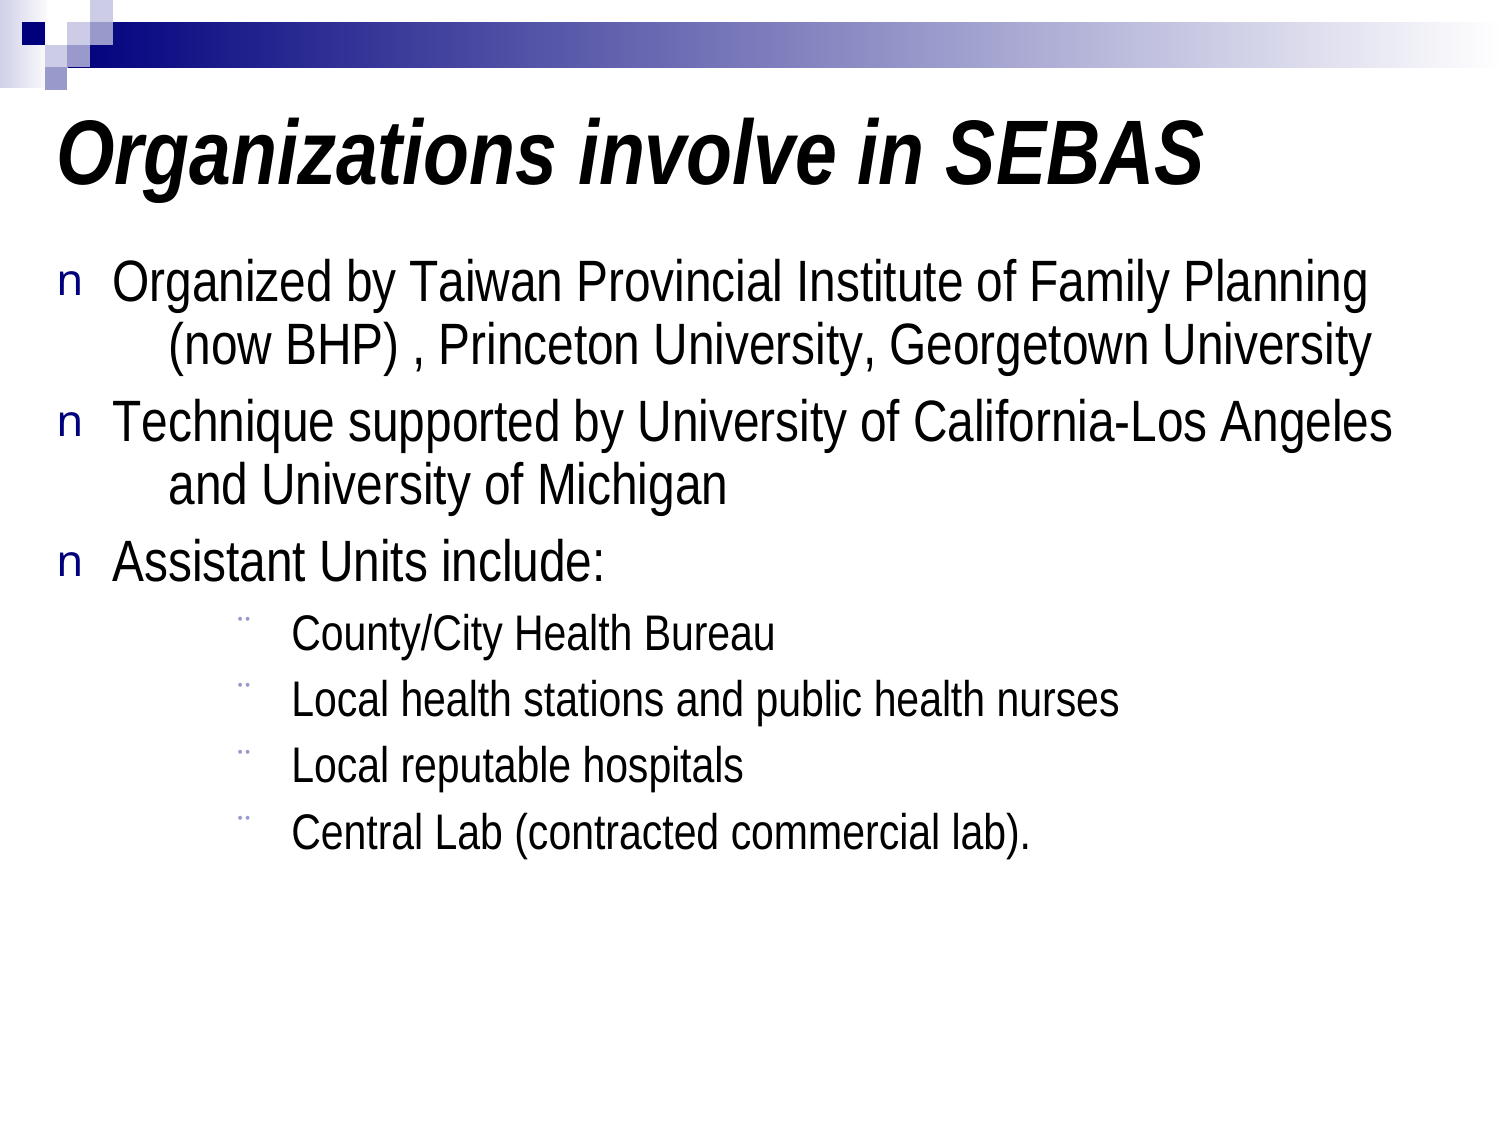

# Organizations involve in SEBAS
Organized by Taiwan Provincial Institute of Family Planning (now BHP) , Princeton University, Georgetown University
Technique supported by University of California-Los Angeles and University of Michigan
Assistant Units include:
County/City Health Bureau
Local health stations and public health nurses
Local reputable hospitals
Central Lab (contracted commercial lab).